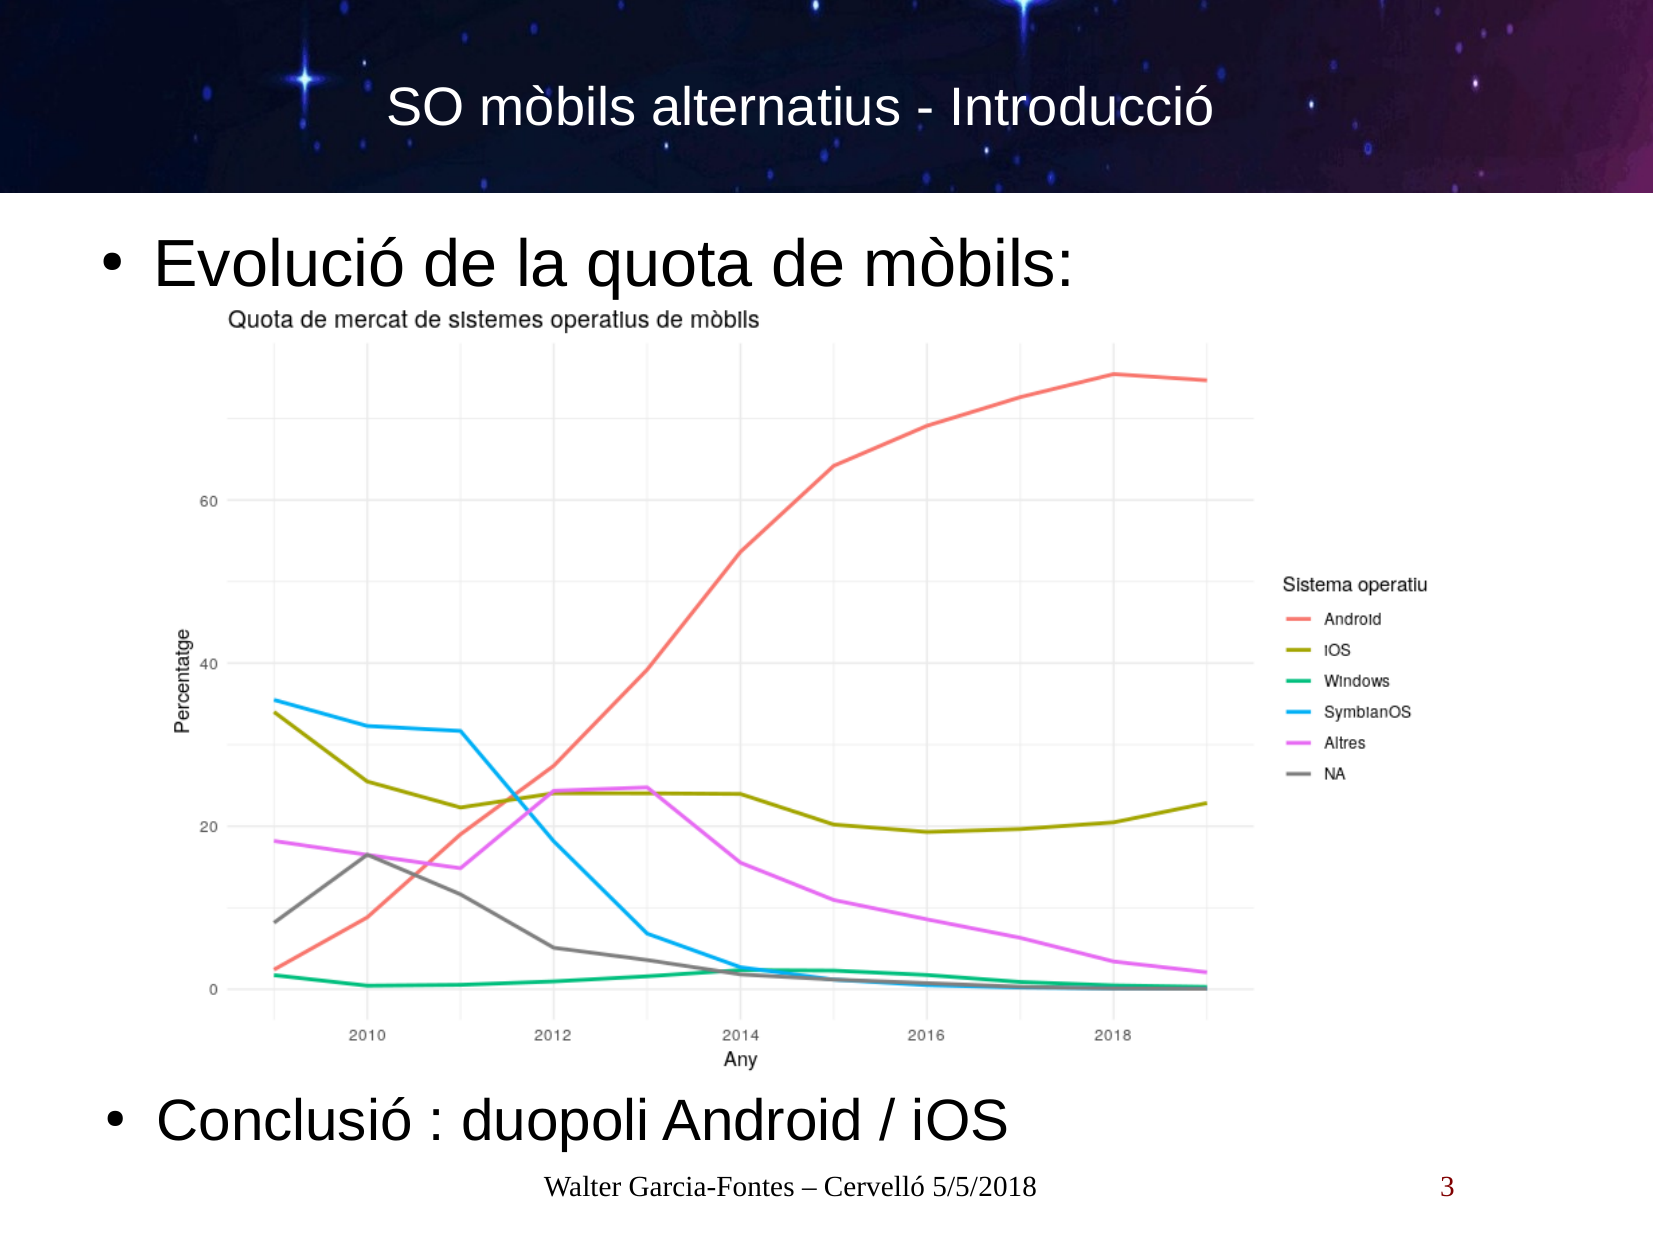

# SO mòbils alternatius - Introducció
Evolució de la quota de mòbils:
 Conclusió : duopoli Android / iOS
Walter Garcia-Fontes - Cervelló - 5/05/2018
3